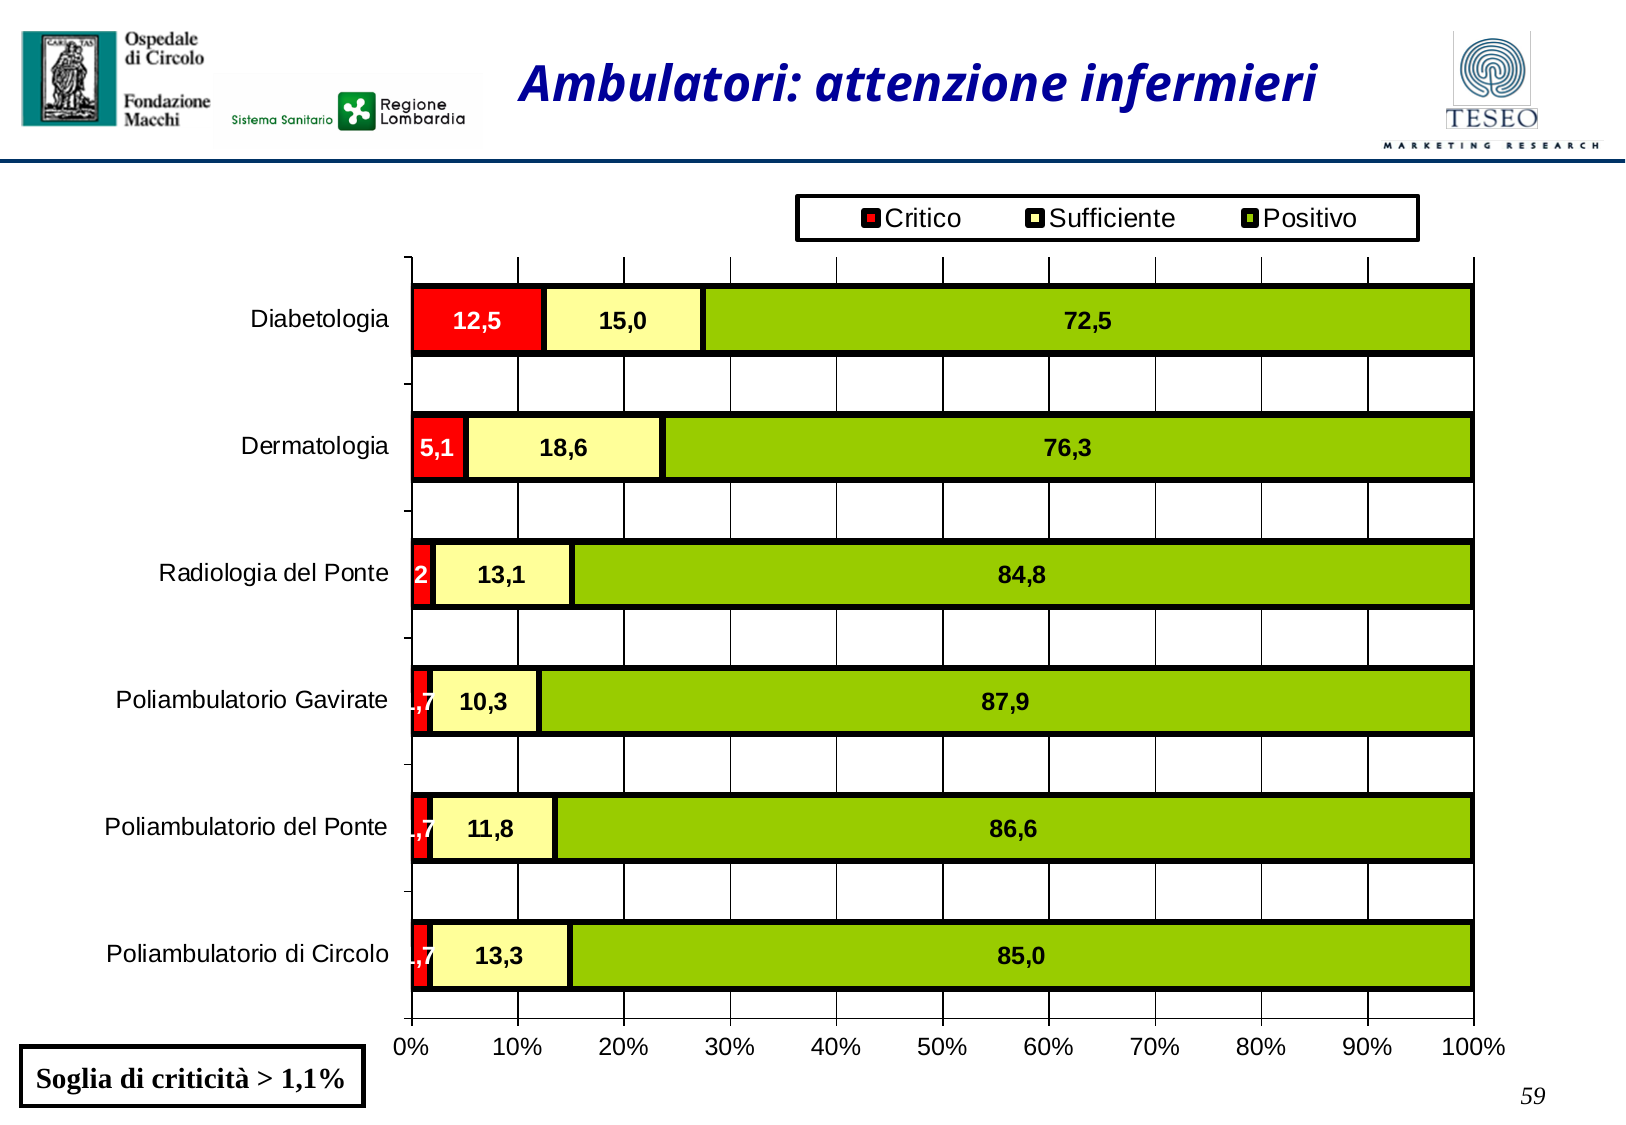

Ambulatori: attenzione infermieri
Soglia di criticità > 1,1%